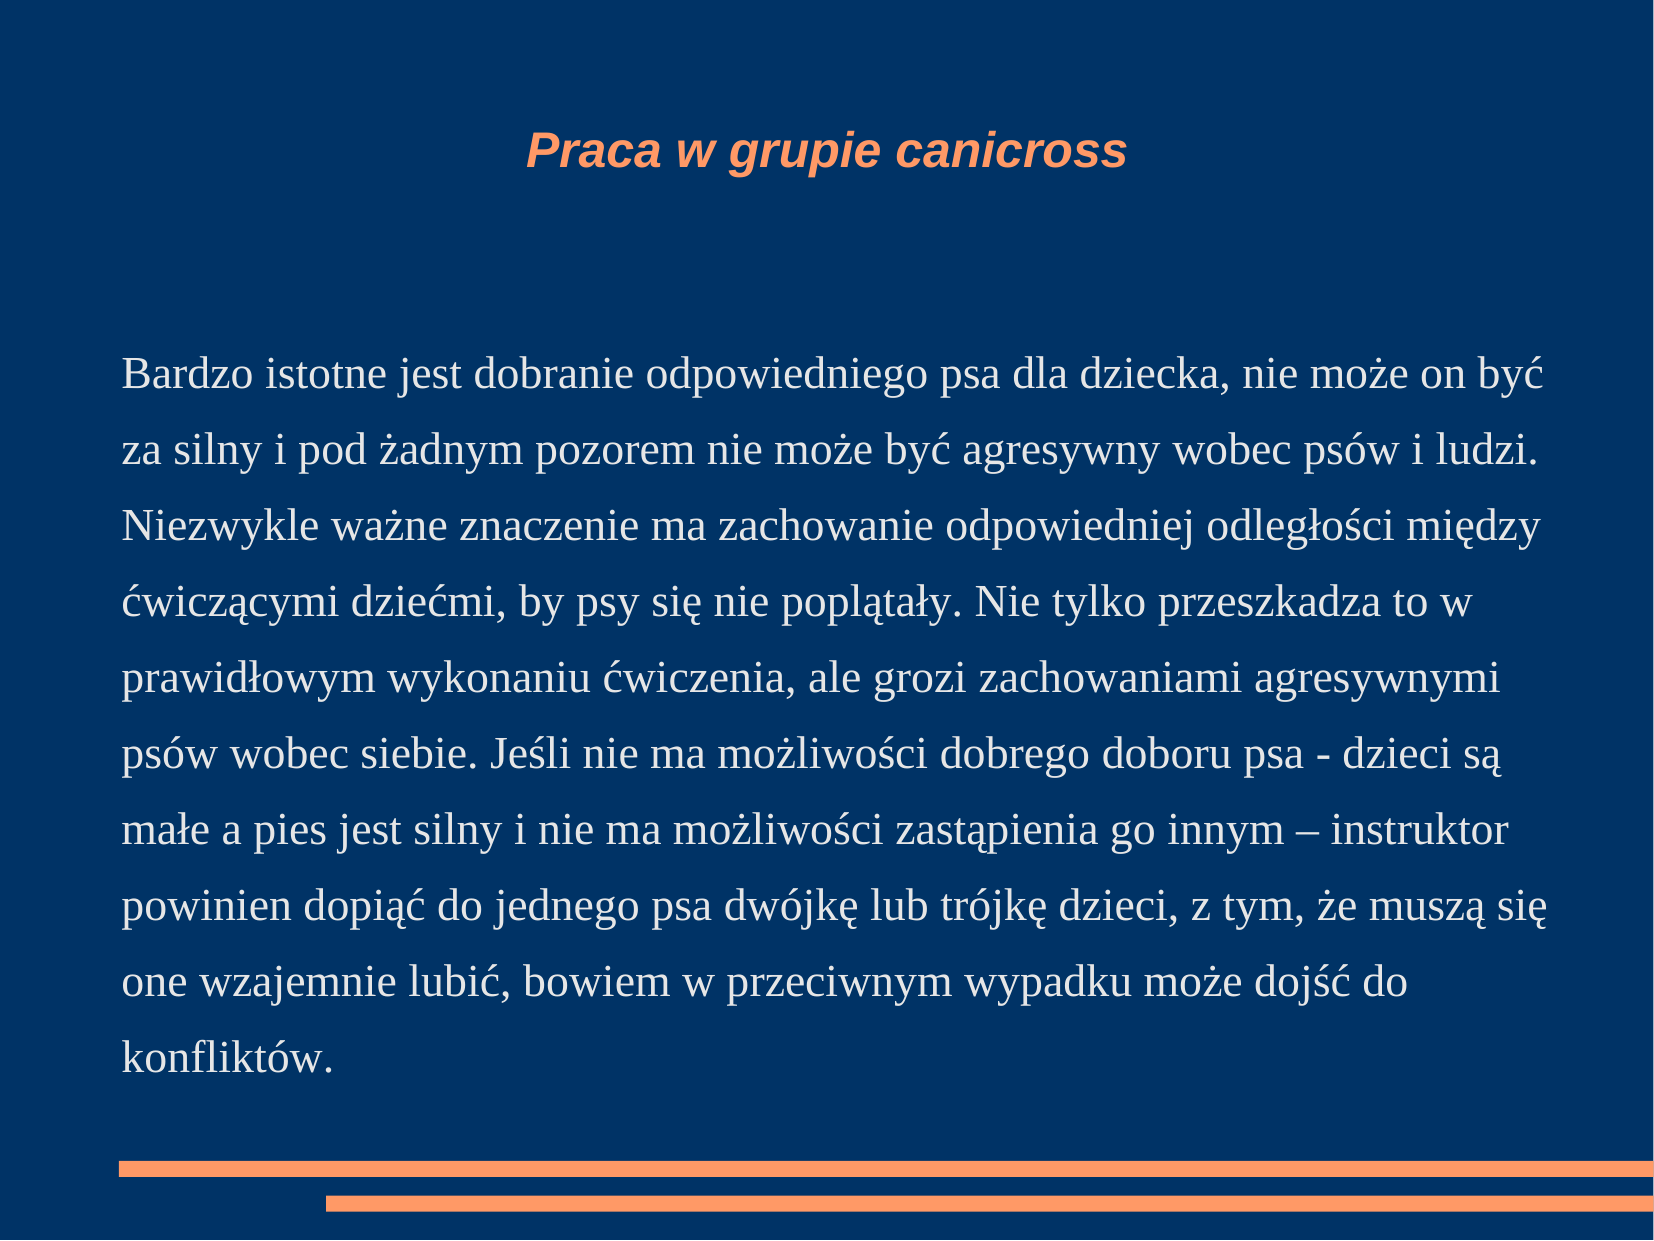

# Praca w grupie canicross
Bardzo istotne jest dobranie odpowiedniego psa dla dziecka, nie może on być za silny i pod żadnym pozorem nie może być agresywny wobec psów i ludzi. Niezwykle ważne znaczenie ma zachowanie odpowiedniej odległości między ćwiczącymi dziećmi, by psy się nie poplątały. Nie tylko przeszkadza to w prawidłowym wykonaniu ćwiczenia, ale grozi zachowaniami agresywnymi psów wobec siebie. Jeśli nie ma możliwości dobrego doboru psa - dzieci są małe a pies jest silny i nie ma możliwości zastąpienia go innym – instruktor powinien dopiąć do jednego psa dwójkę lub trójkę dzieci, z tym, że muszą się one wzajemnie lubić, bowiem w przeciwnym wypadku może dojść do konfliktów.